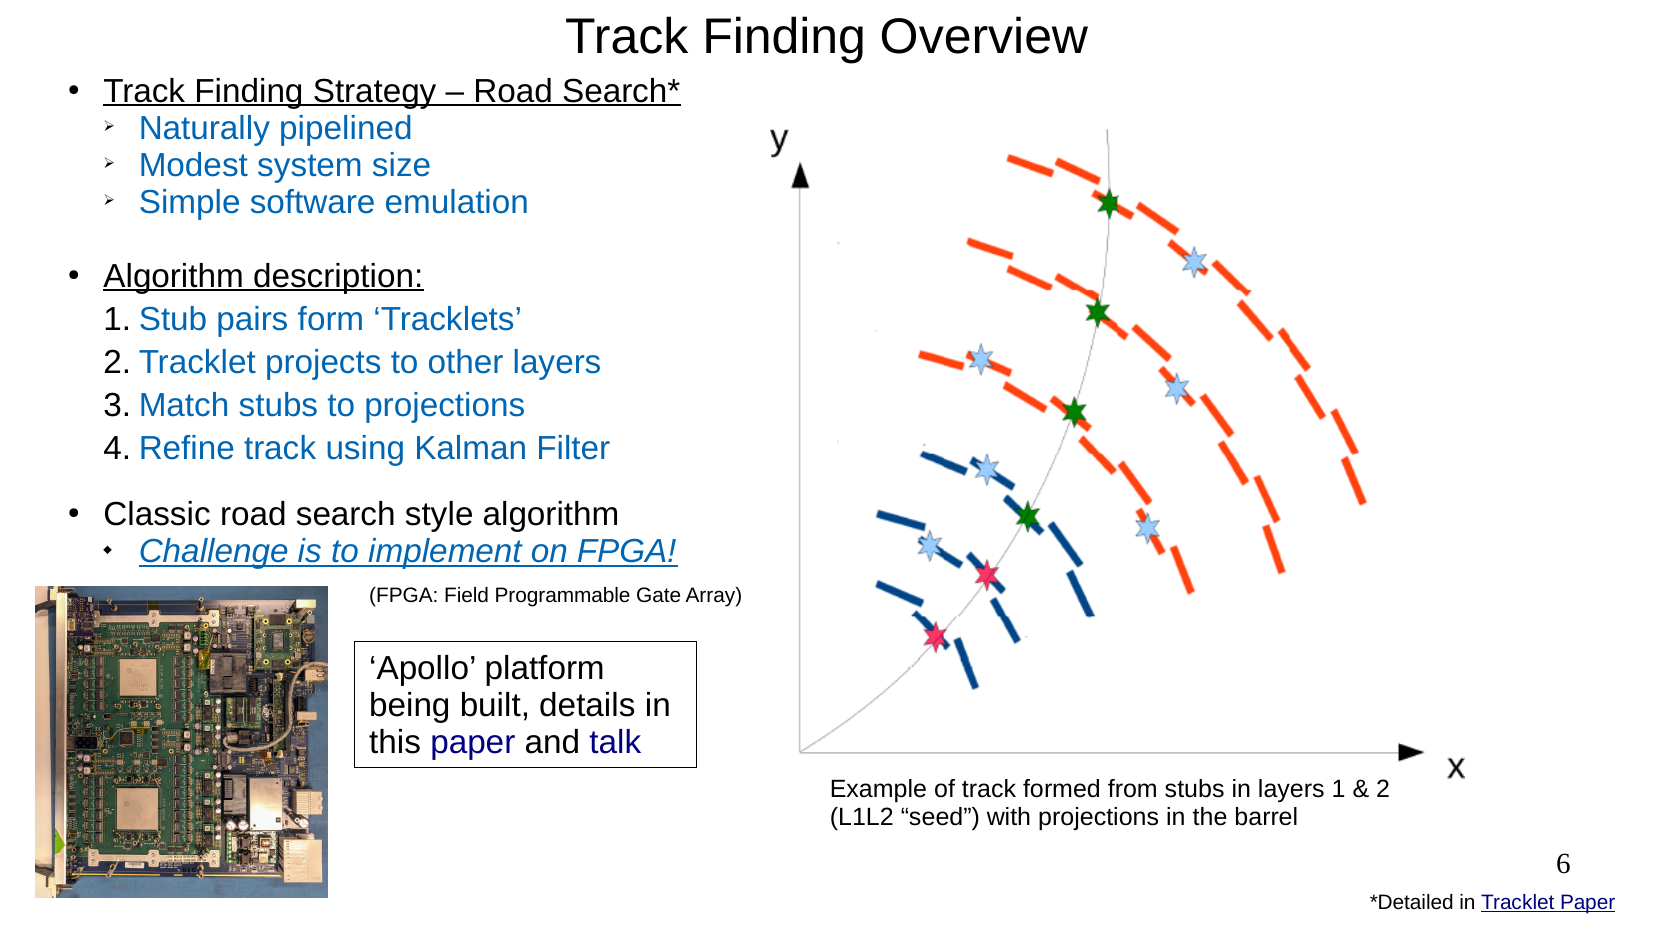

# Track Finding Overview
Track Finding Strategy – Road Search*
Naturally pipelined
Modest system size
Simple software emulation
Algorithm description:
Stub pairs form ‘Tracklets’
Tracklet projects to other layers
Match stubs to projections
Refine track using Kalman Filter
Classic road search style algorithm
Challenge is to implement on FPGA!
(FPGA: Field Programmable Gate Array)
‘Apollo’ platform being built, details in this paper and talk
Example of track formed from stubs in layers 1 & 2 (L1L2 “seed”) with projections in the barrel
6
*Detailed in Tracklet Paper